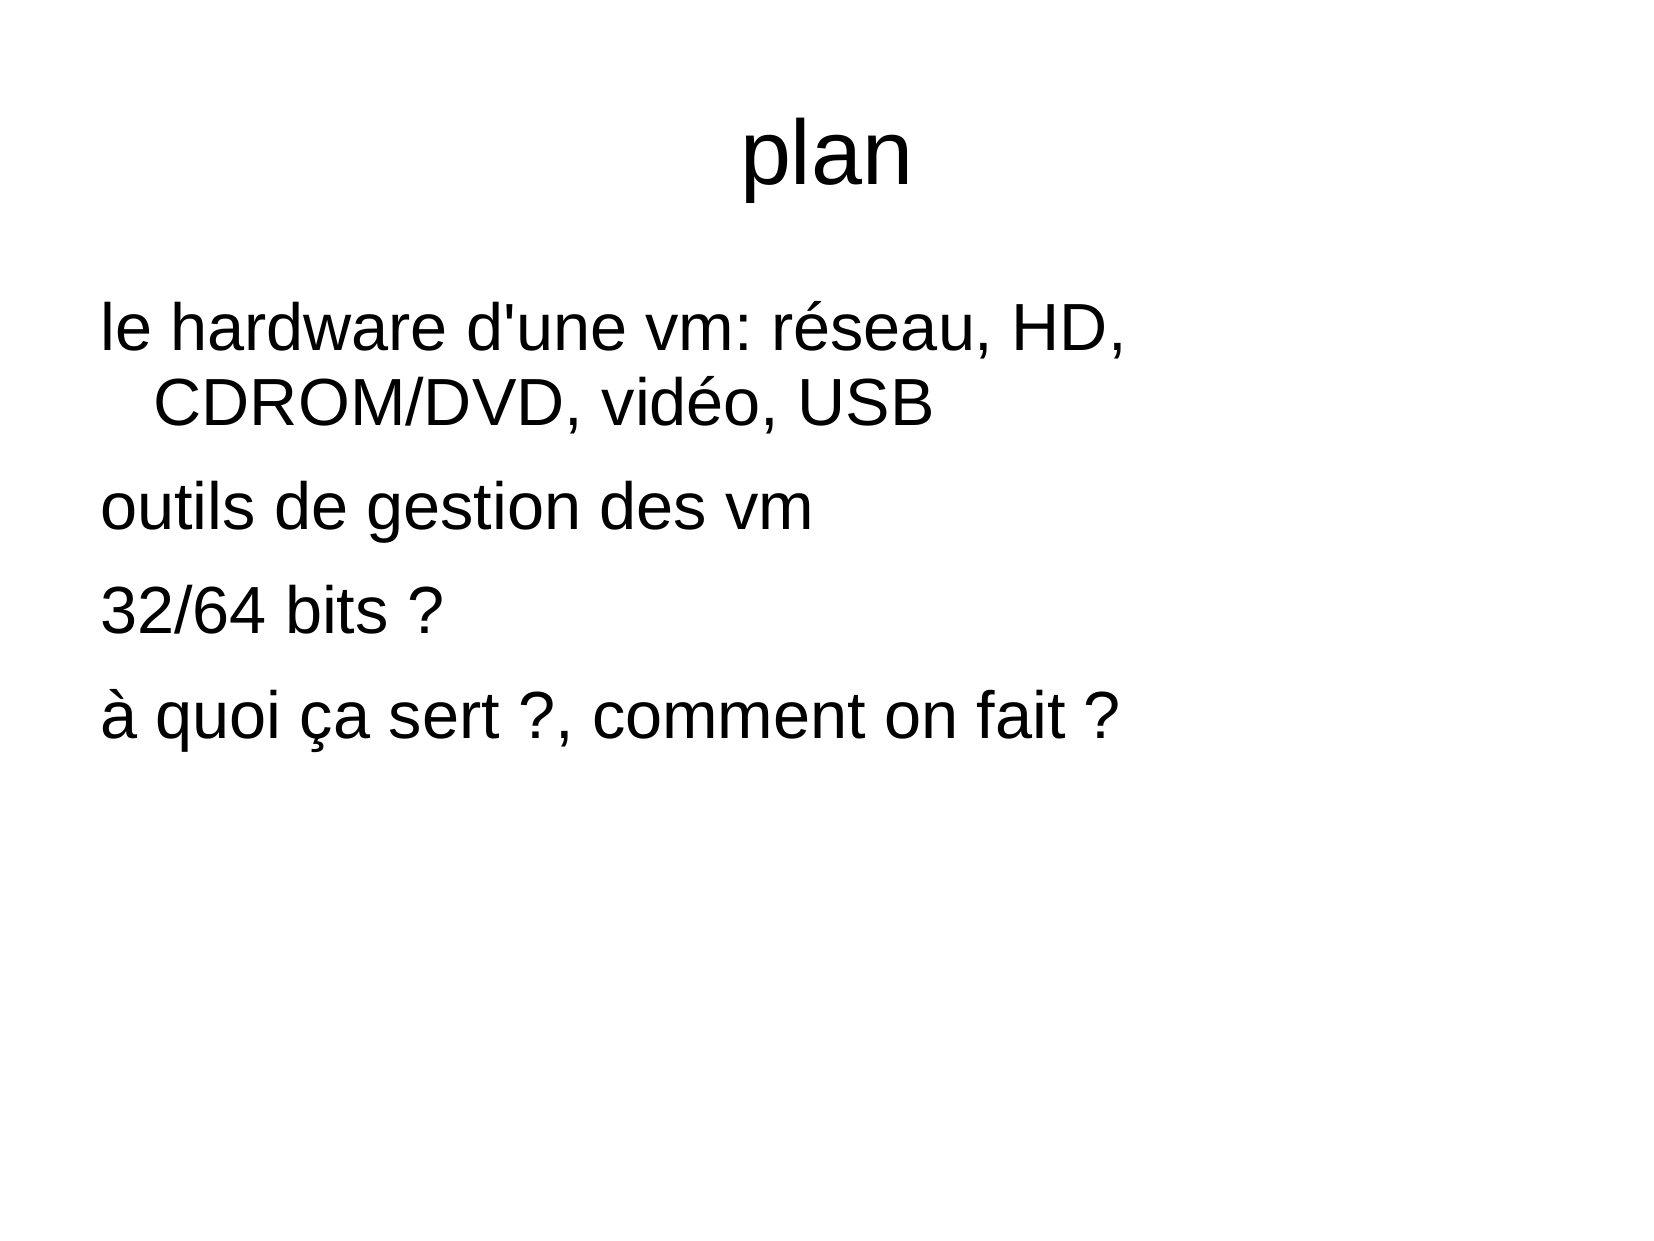

# plan
le hardware d'une vm: réseau, HD, CDROM/DVD, vidéo, USB
outils de gestion des vm
32/64 bits ?
à quoi ça sert ?, comment on fait ?